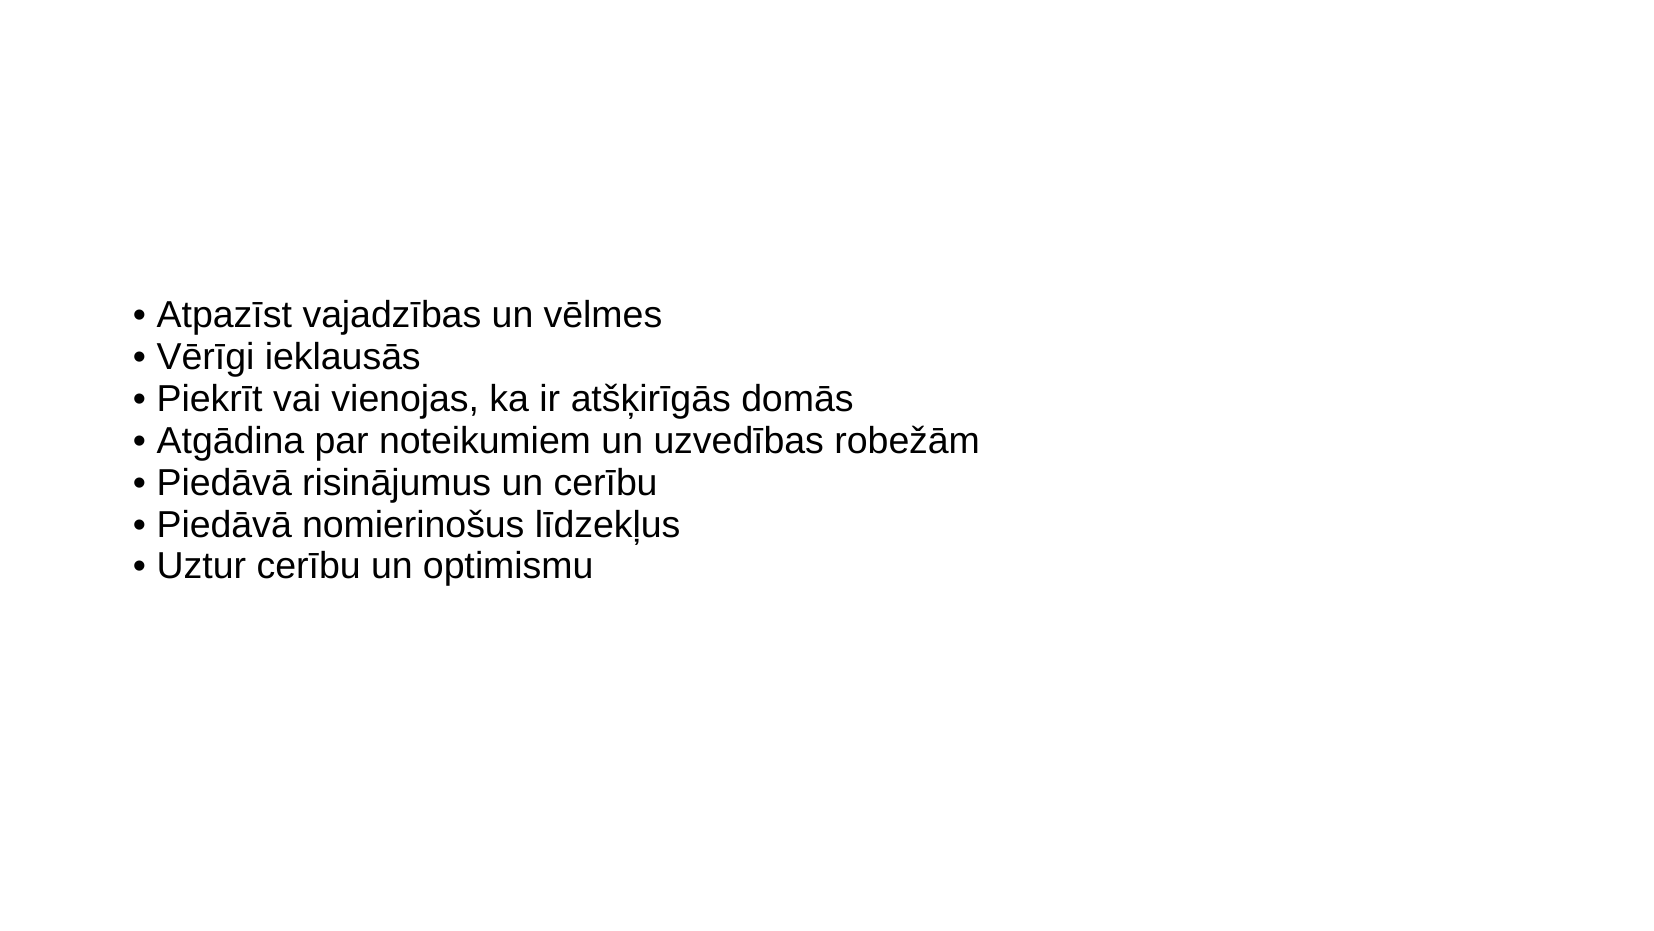

• Atpazīst vajadzības un vēlmes
• Vērīgi ieklausās
• Piekrīt vai vienojas, ka ir atšķirīgās domās
• Atgādina par noteikumiem un uzvedības robežām
• Piedāvā risinājumus un cerību
• Piedāvā nomierinošus līdzekļus
• Uztur cerību un optimismu